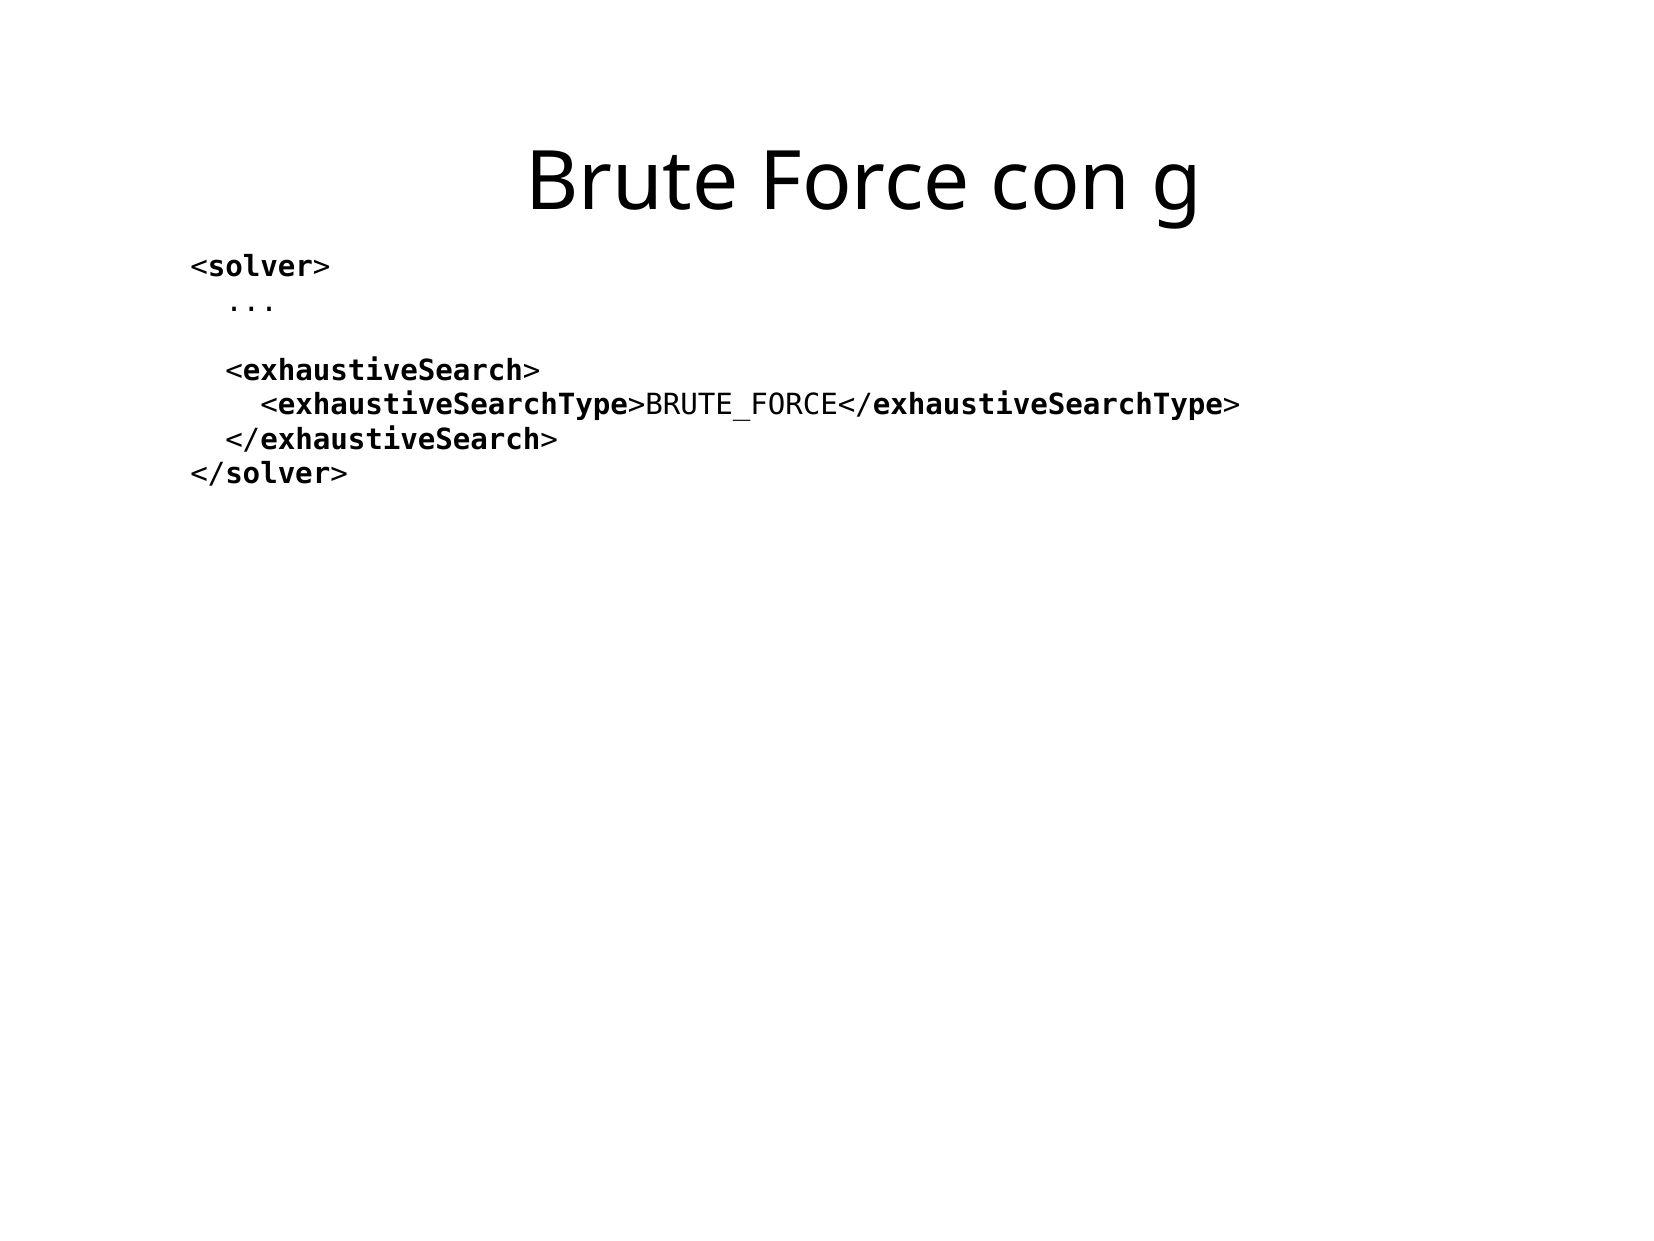

Brute Force con g
<solver>
 ...
 <exhaustiveSearch>
 <exhaustiveSearchType>BRUTE_FORCE</exhaustiveSearchType>
 </exhaustiveSearch>
</solver>